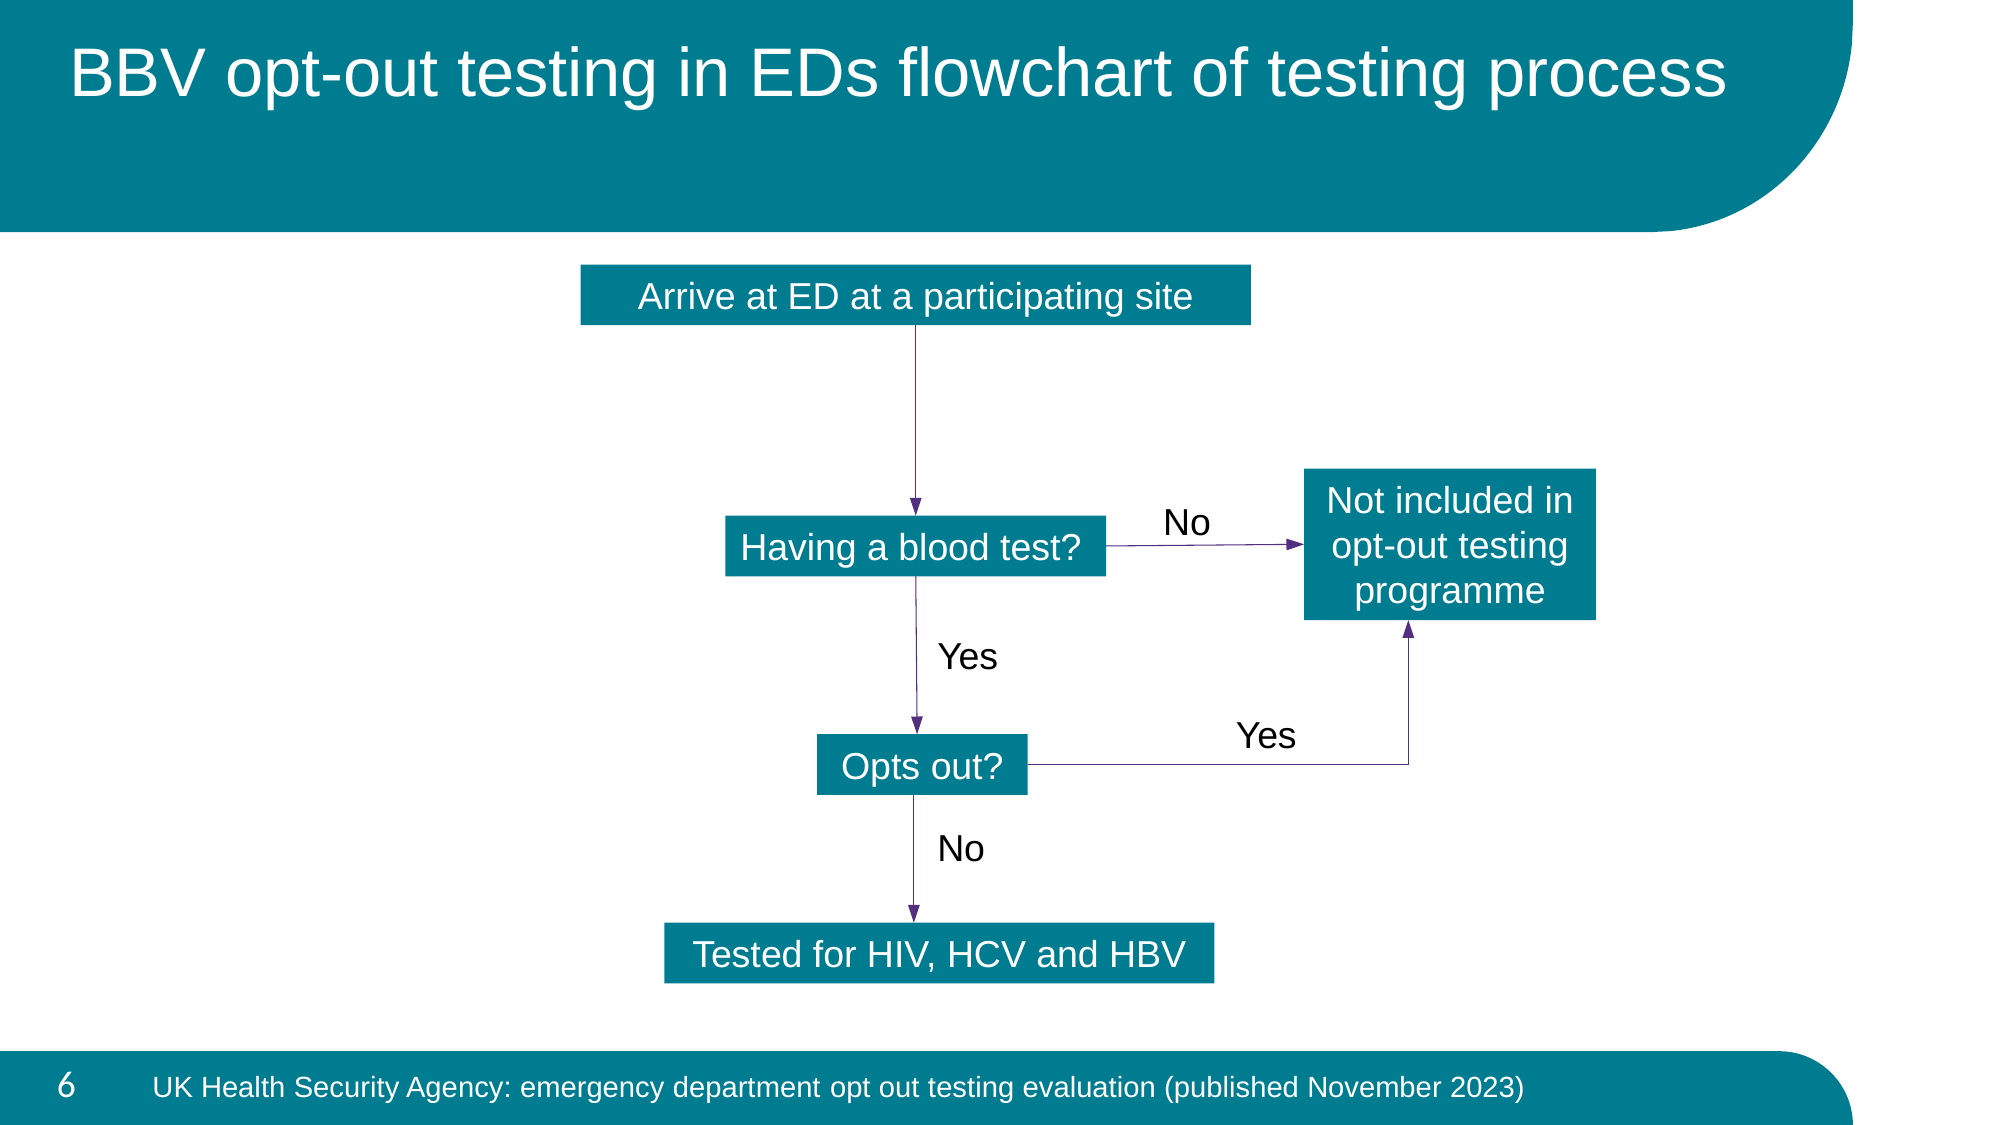

# BBV opt-out testing in EDs flowchart of testing process
Arrive at ED at a participating site
Not included in opt-out testing programme
No
Having a blood test?
Yes
Yes
Opts out?
No
Tested for HIV, HCV and HBV
6
UK Health Security Agency: emergency department opt out testing evaluation (published November 2023)